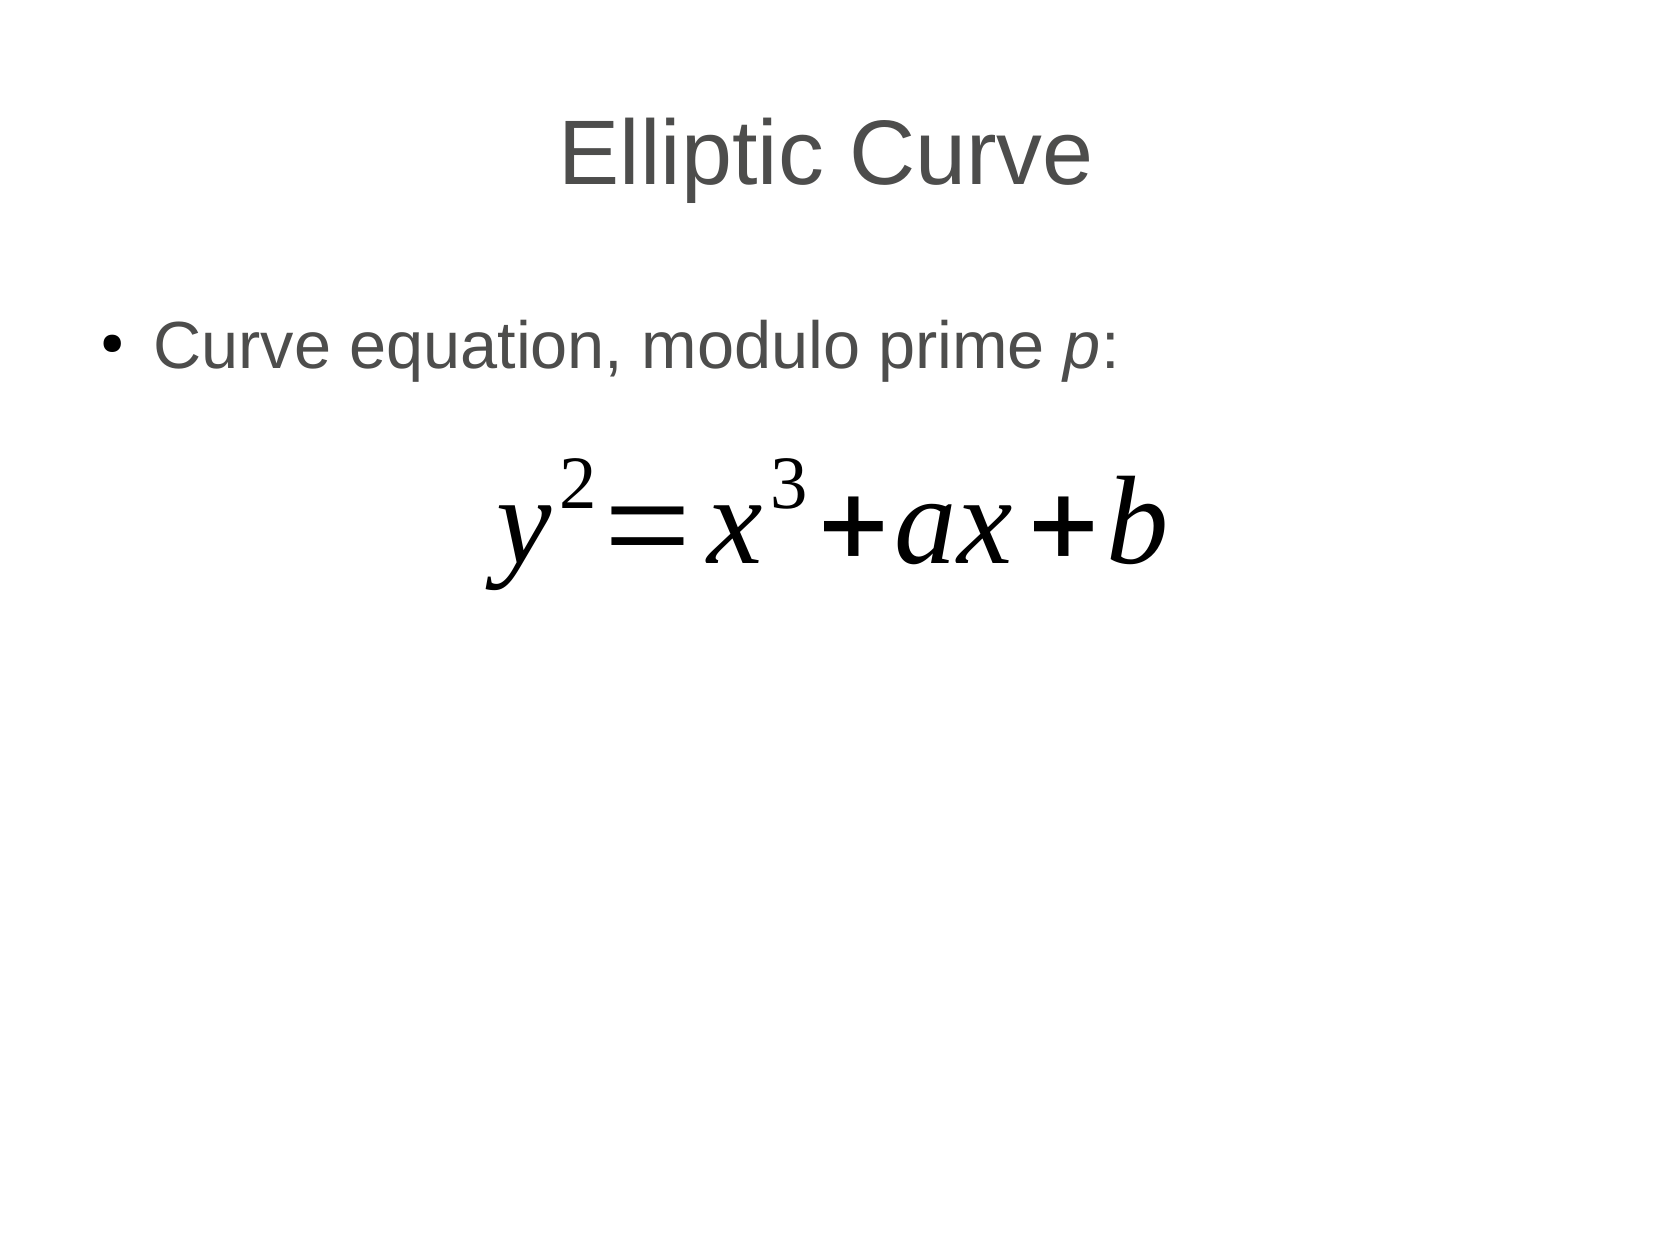

# Elliptic Curve
Curve equation, modulo prime p: